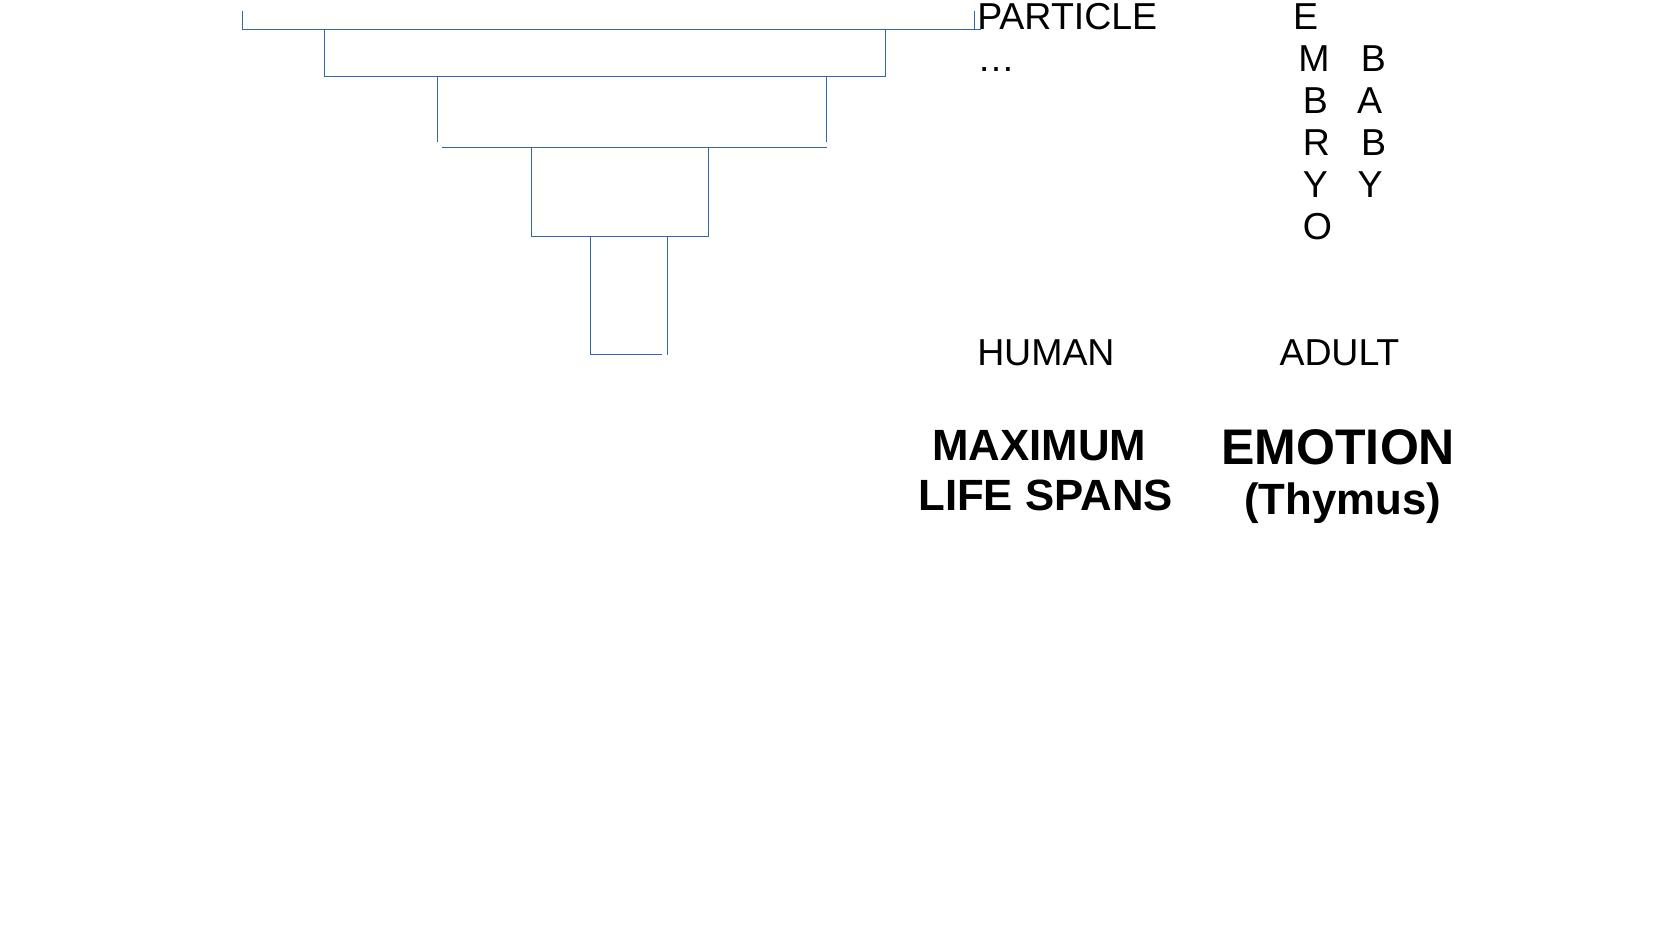

PARTICLE E
… M B
 B A
 R B
 Y Y
 O
HUMAN ADULT
 MAXIMUM
LIFE SPANS
 EMOTION
 (Thymus)